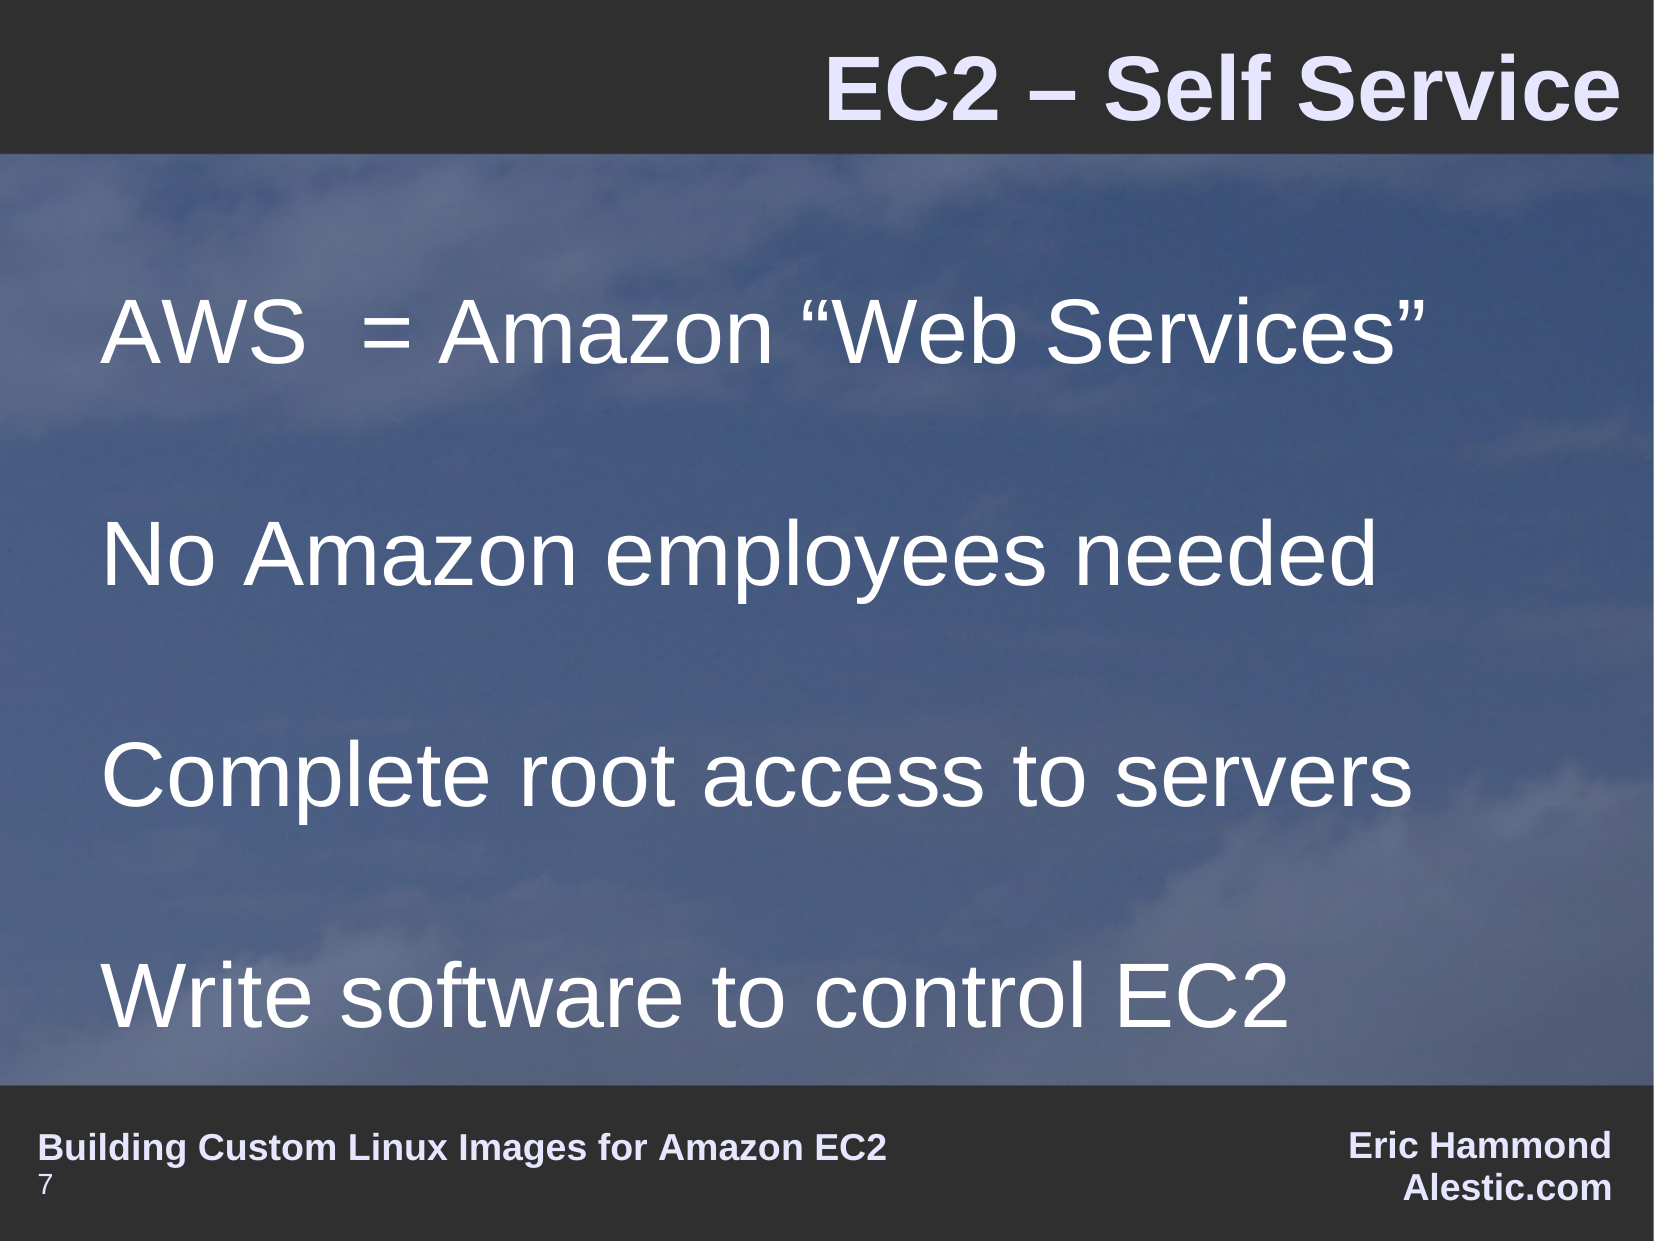

# EC2 – Self Service
AWS = Amazon “Web Services”
No Amazon employees needed
Complete root access to servers
Write software to control EC2
7
Eric Hammond
Alestic.com